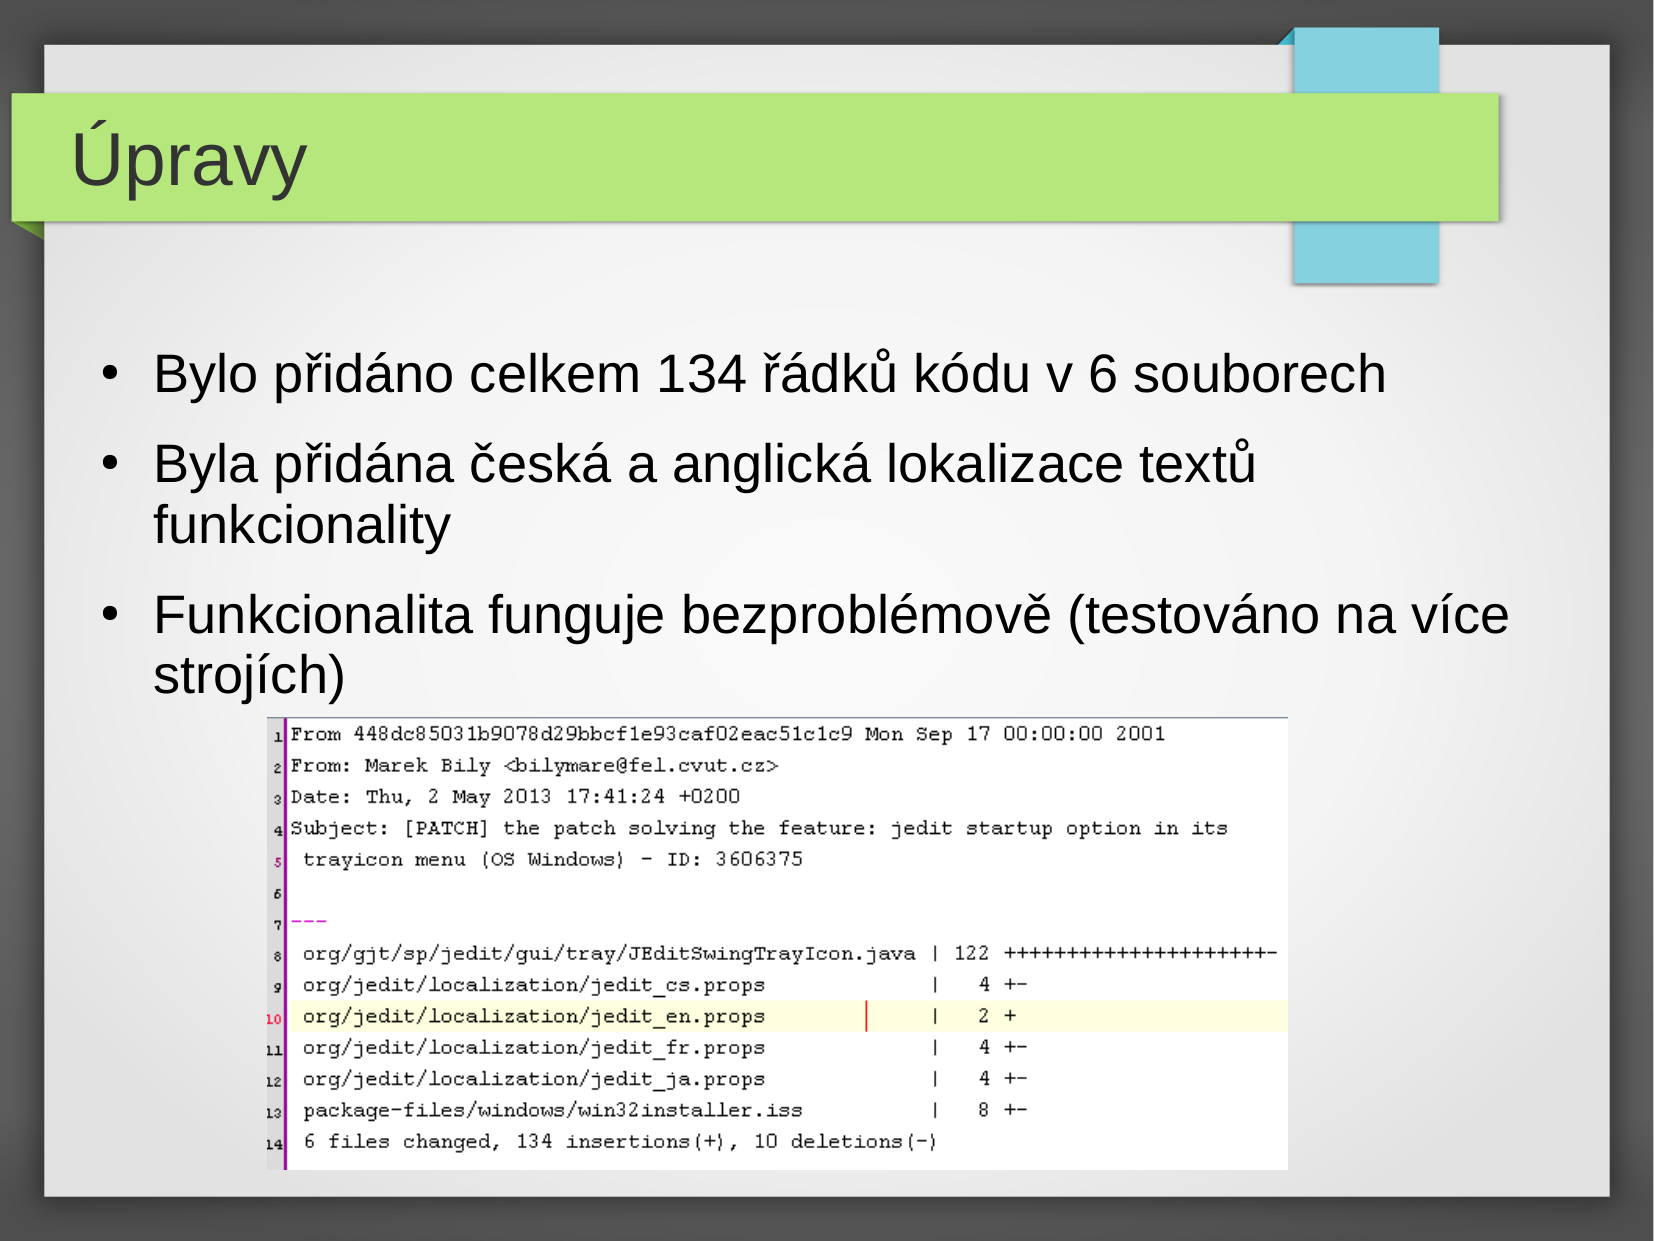

# Úpravy
Bylo přidáno celkem 134 řádků kódu v 6 souborech
Byla přidána česká a anglická lokalizace textů funkcionality
Funkcionalita funguje bezproblémově (testováno na více strojích)